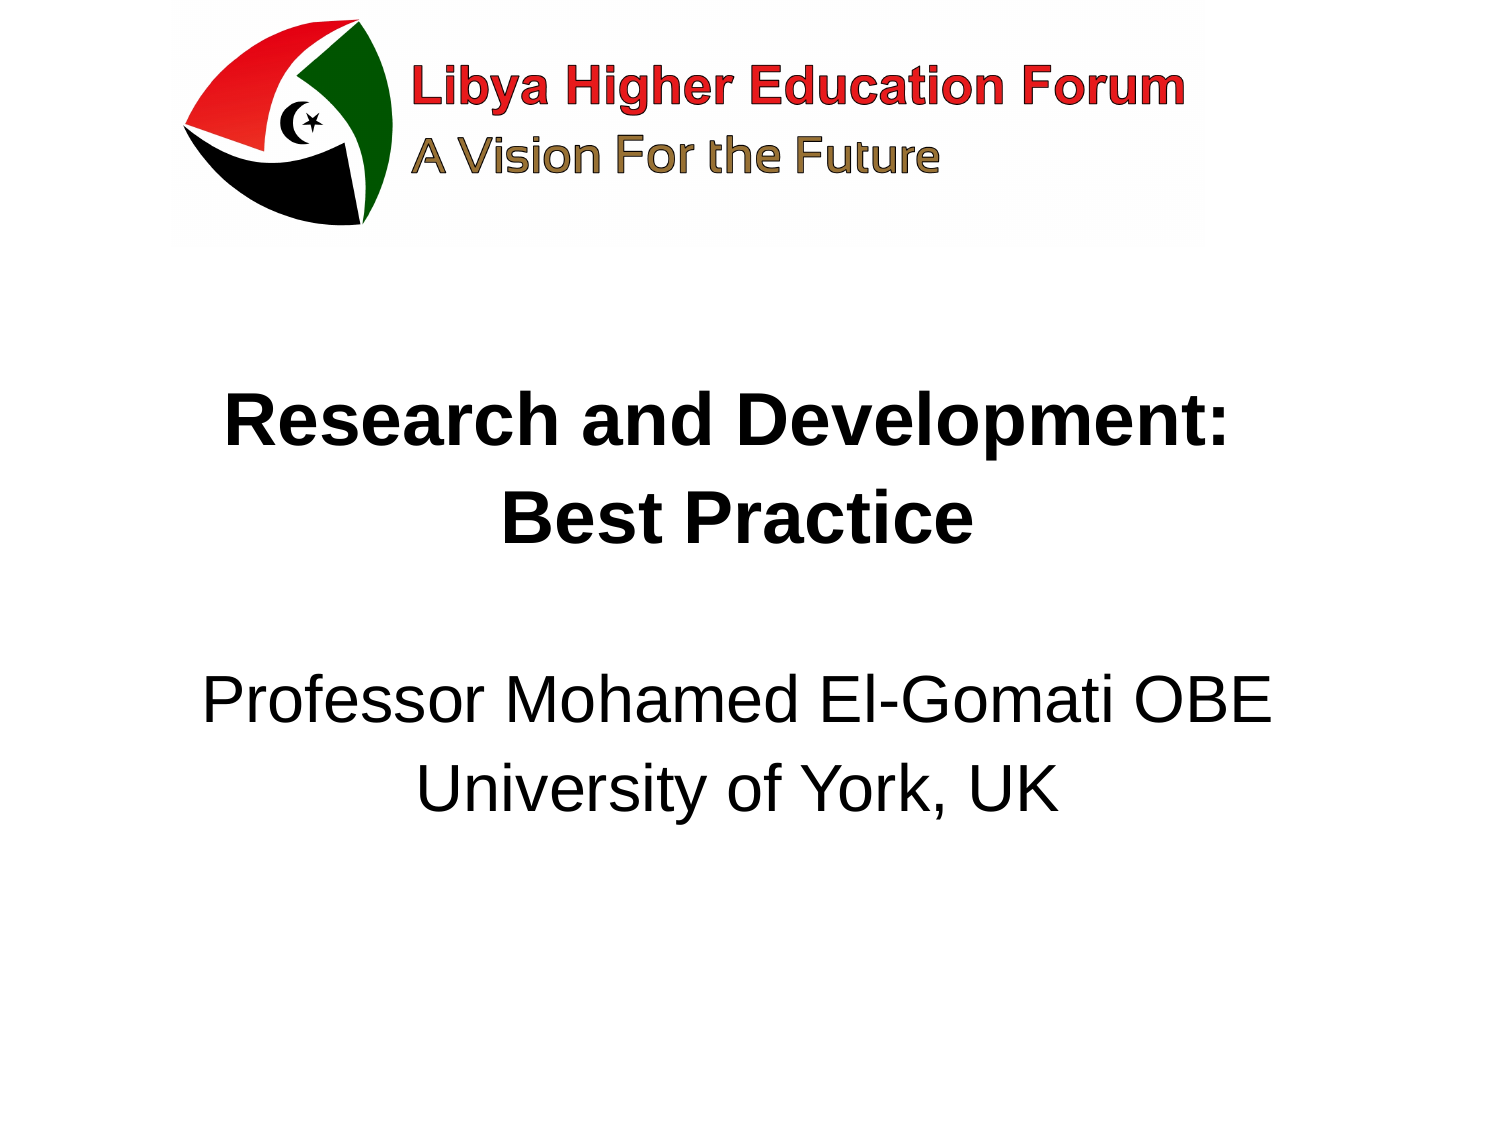

# Research and Development:
Best Practice
Professor Mohamed El-Gomati OBE
University of York, UK